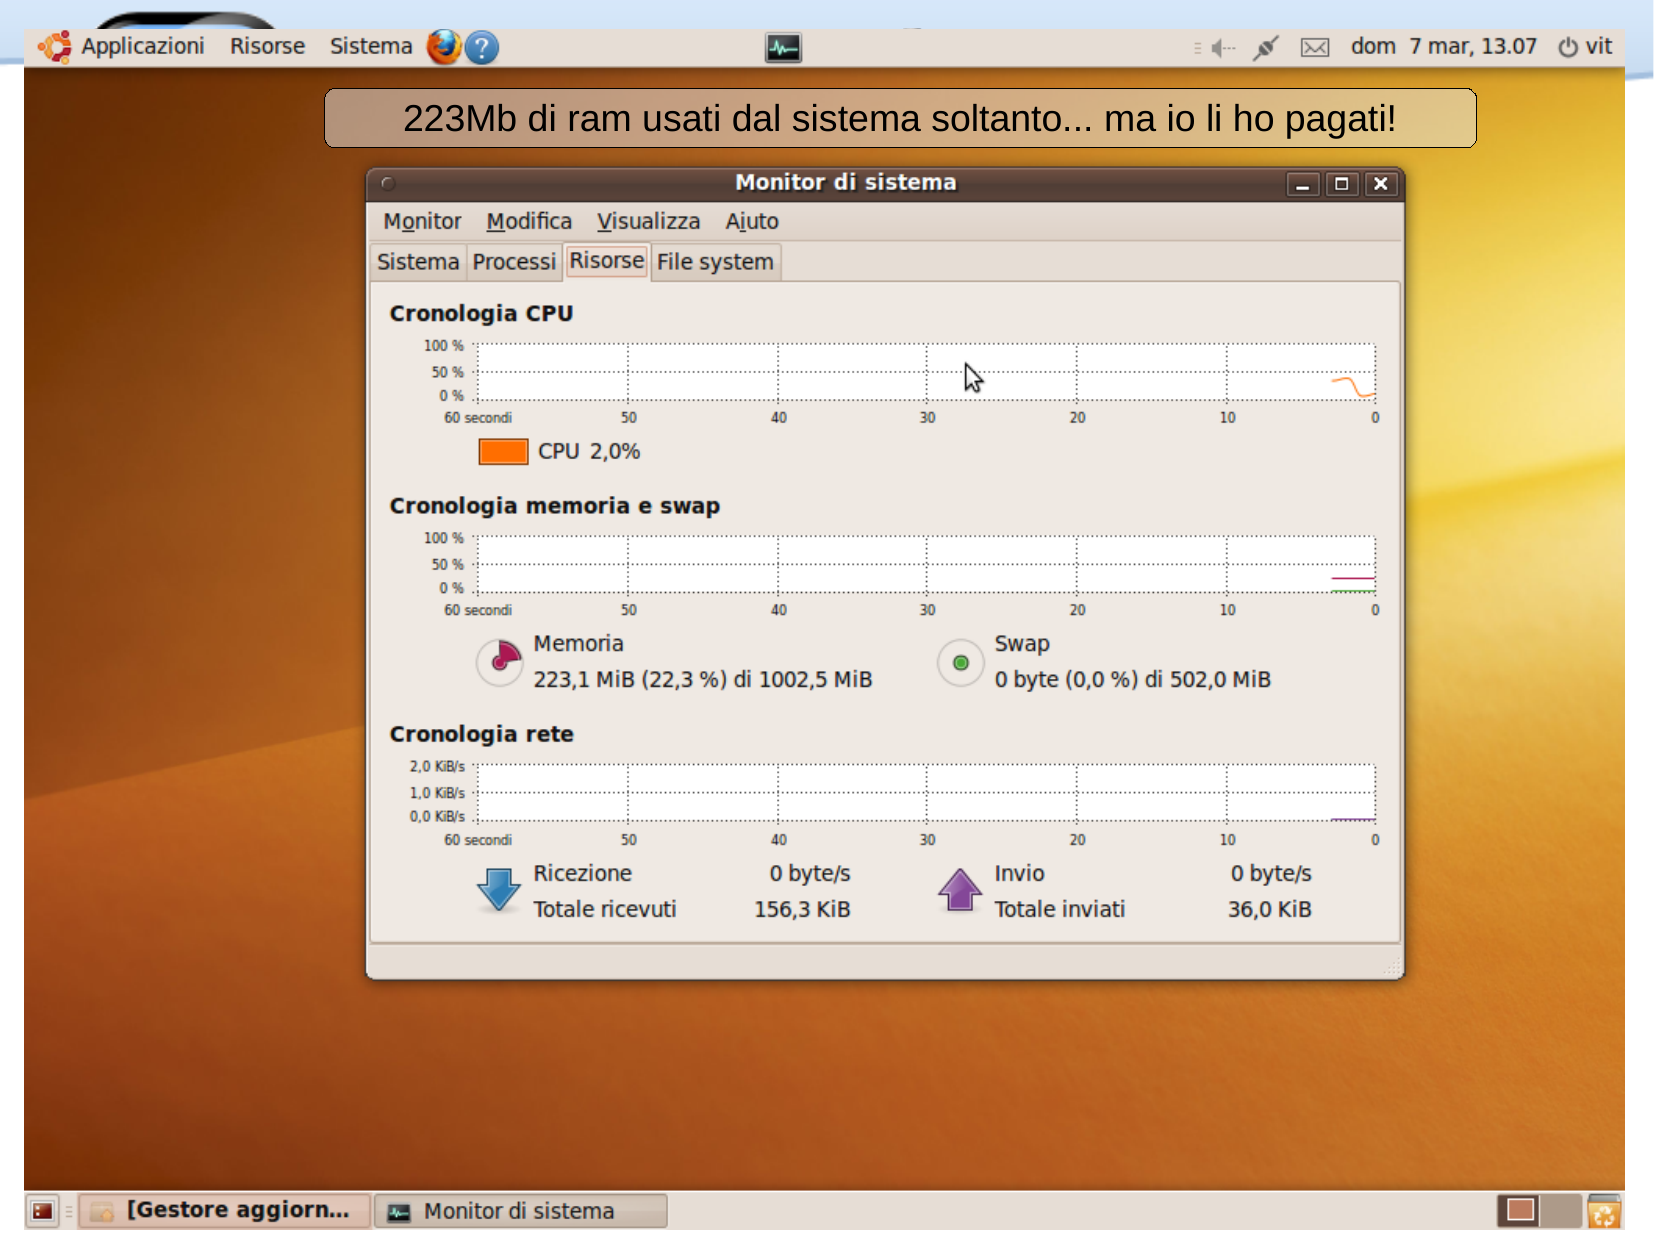

S
223Mb di ram usati dal sistema soltanto... ma io li ho pagati!
#